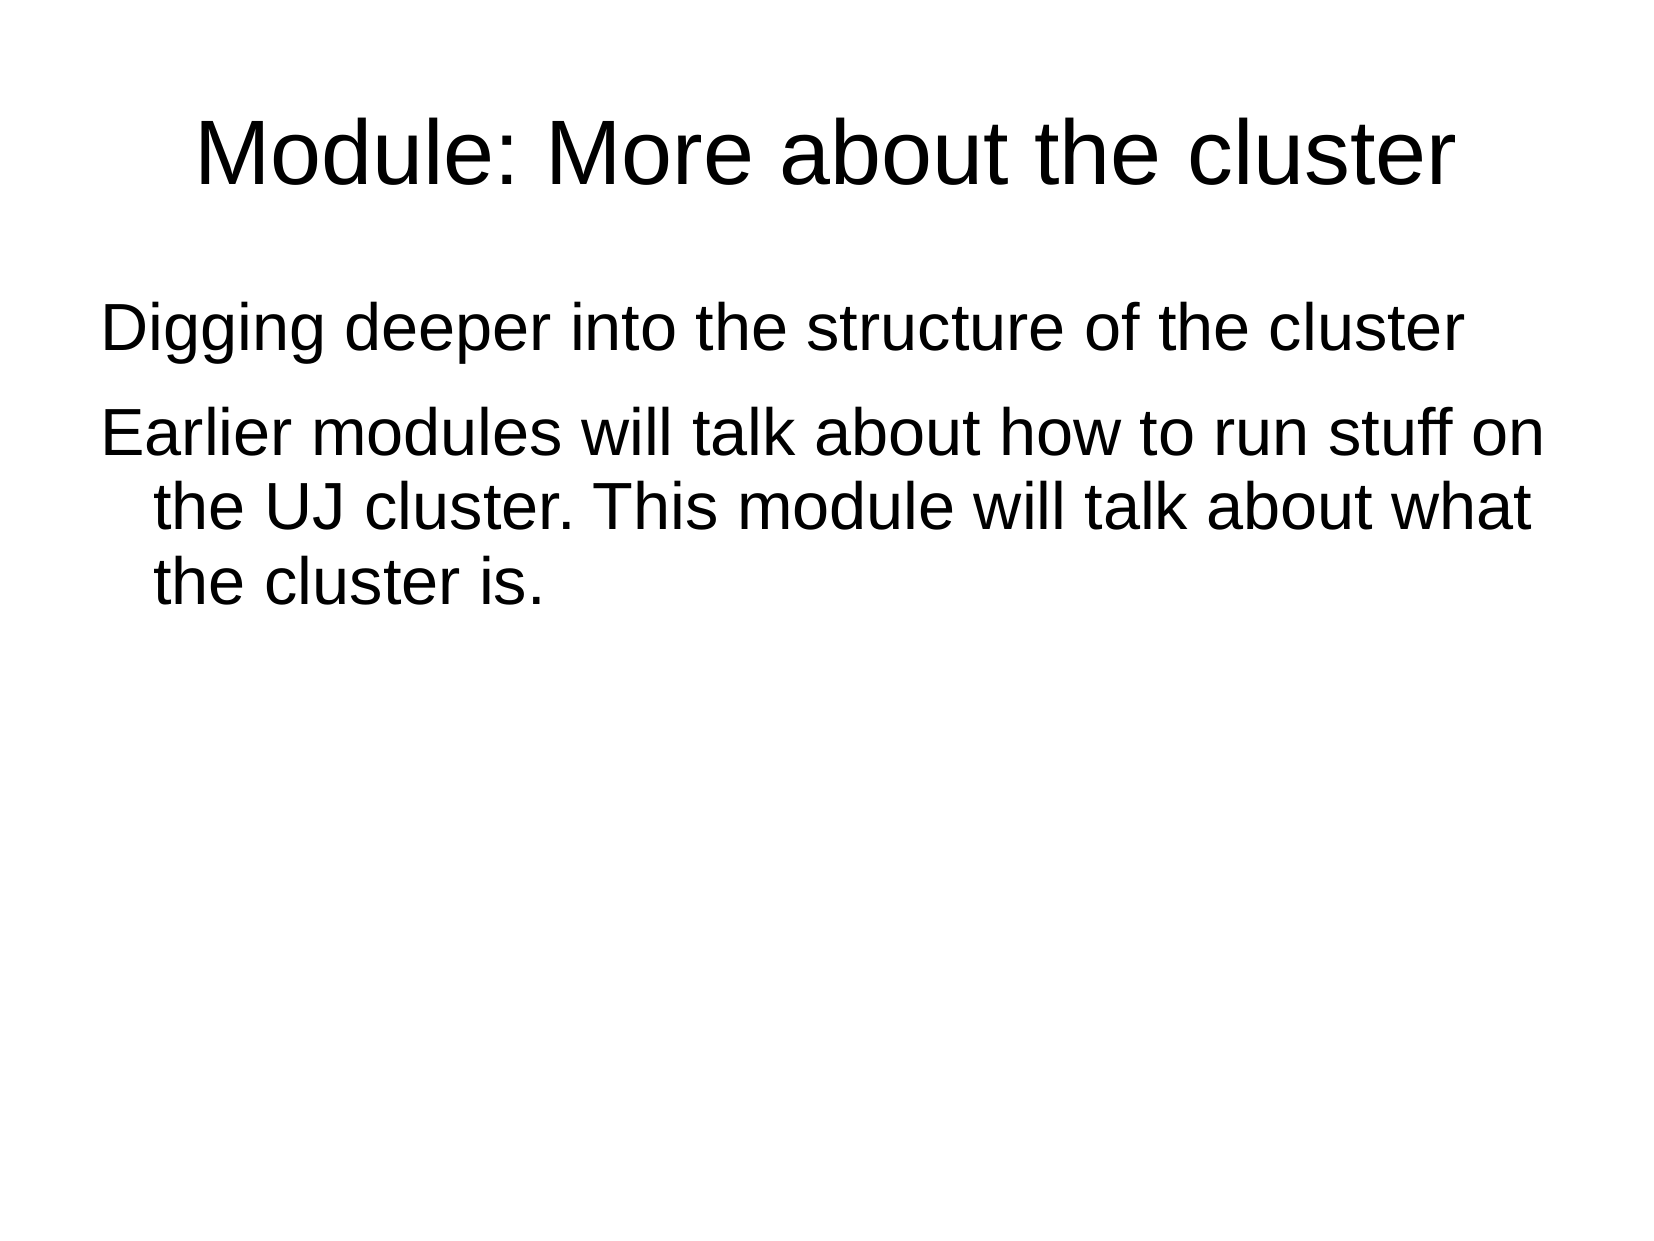

# Module: More about the cluster
Digging deeper into the structure of the cluster
Earlier modules will talk about how to run stuff on the UJ cluster. This module will talk about what the cluster is.